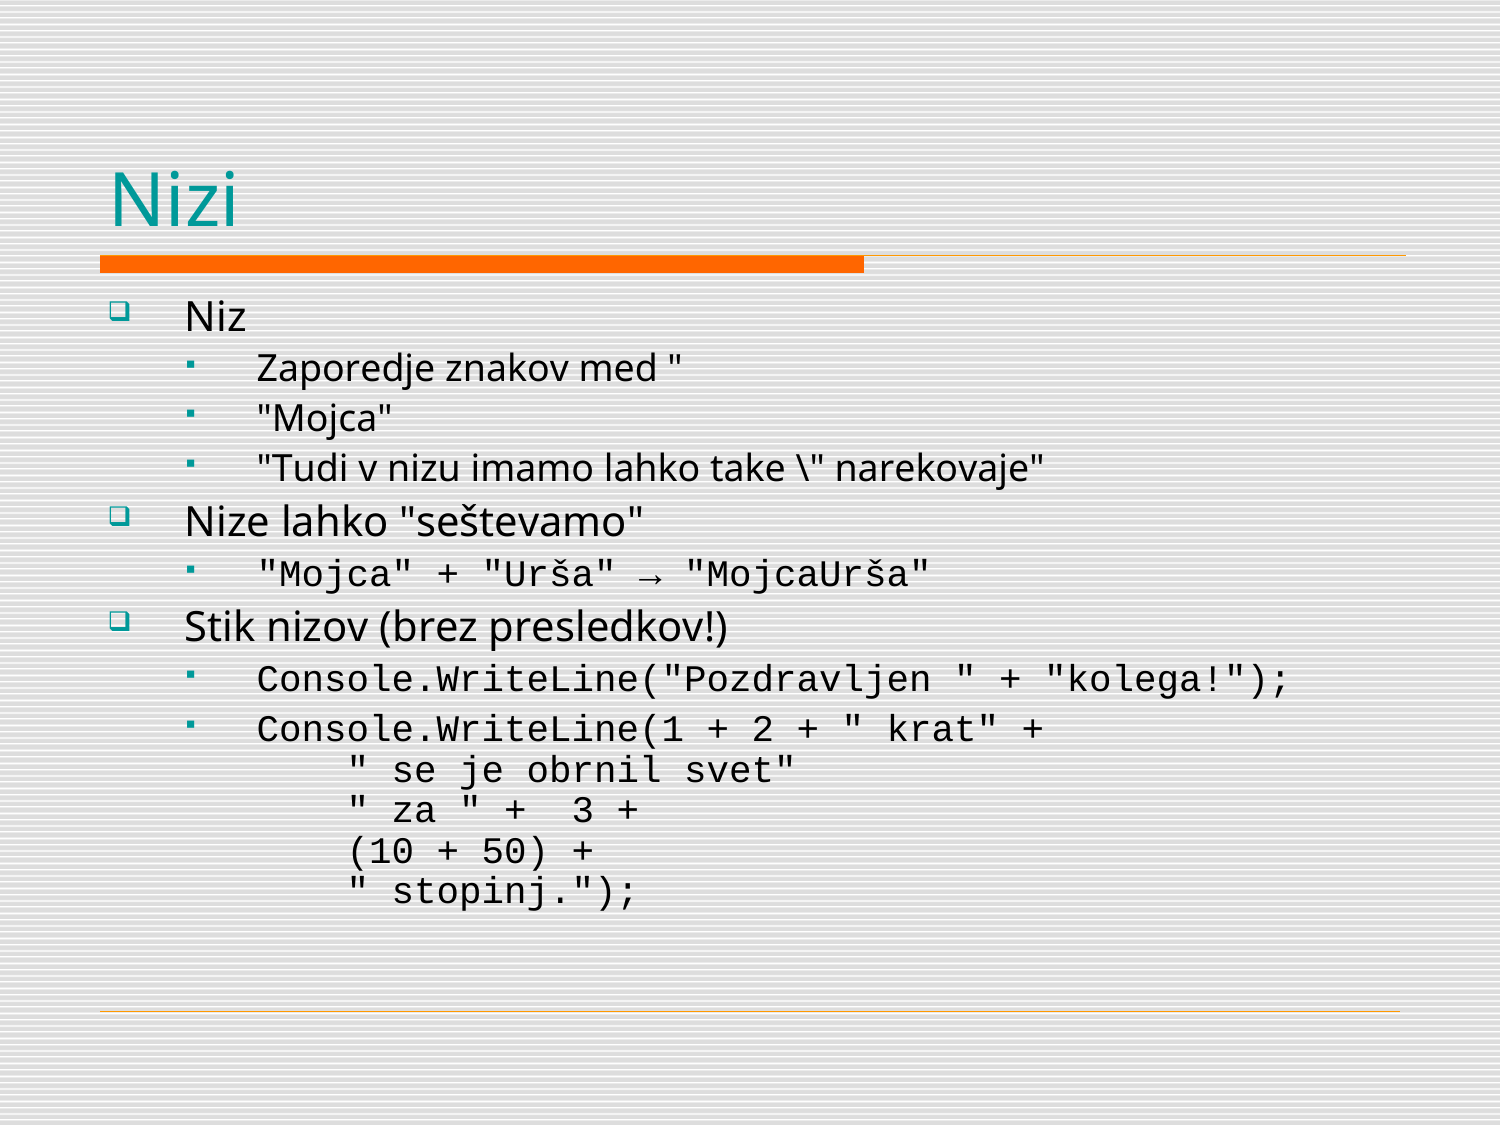

# Nizi
Niz
Zaporedje znakov med "
"Mojca"
"Tudi v nizu imamo lahko take \" narekovaje"
Nize lahko "seštevamo"
"Mojca" + "Urša" → "MojcaUrša"
Stik nizov (brez presledkov!)
Console.WriteLine("Pozdravljen " + "kolega!");
Console.WriteLine(1 + 2 + " krat" +
   " se je obrnil svet" 
  " za " +  3 + 
 (10 + 50) +
 " stopinj.");